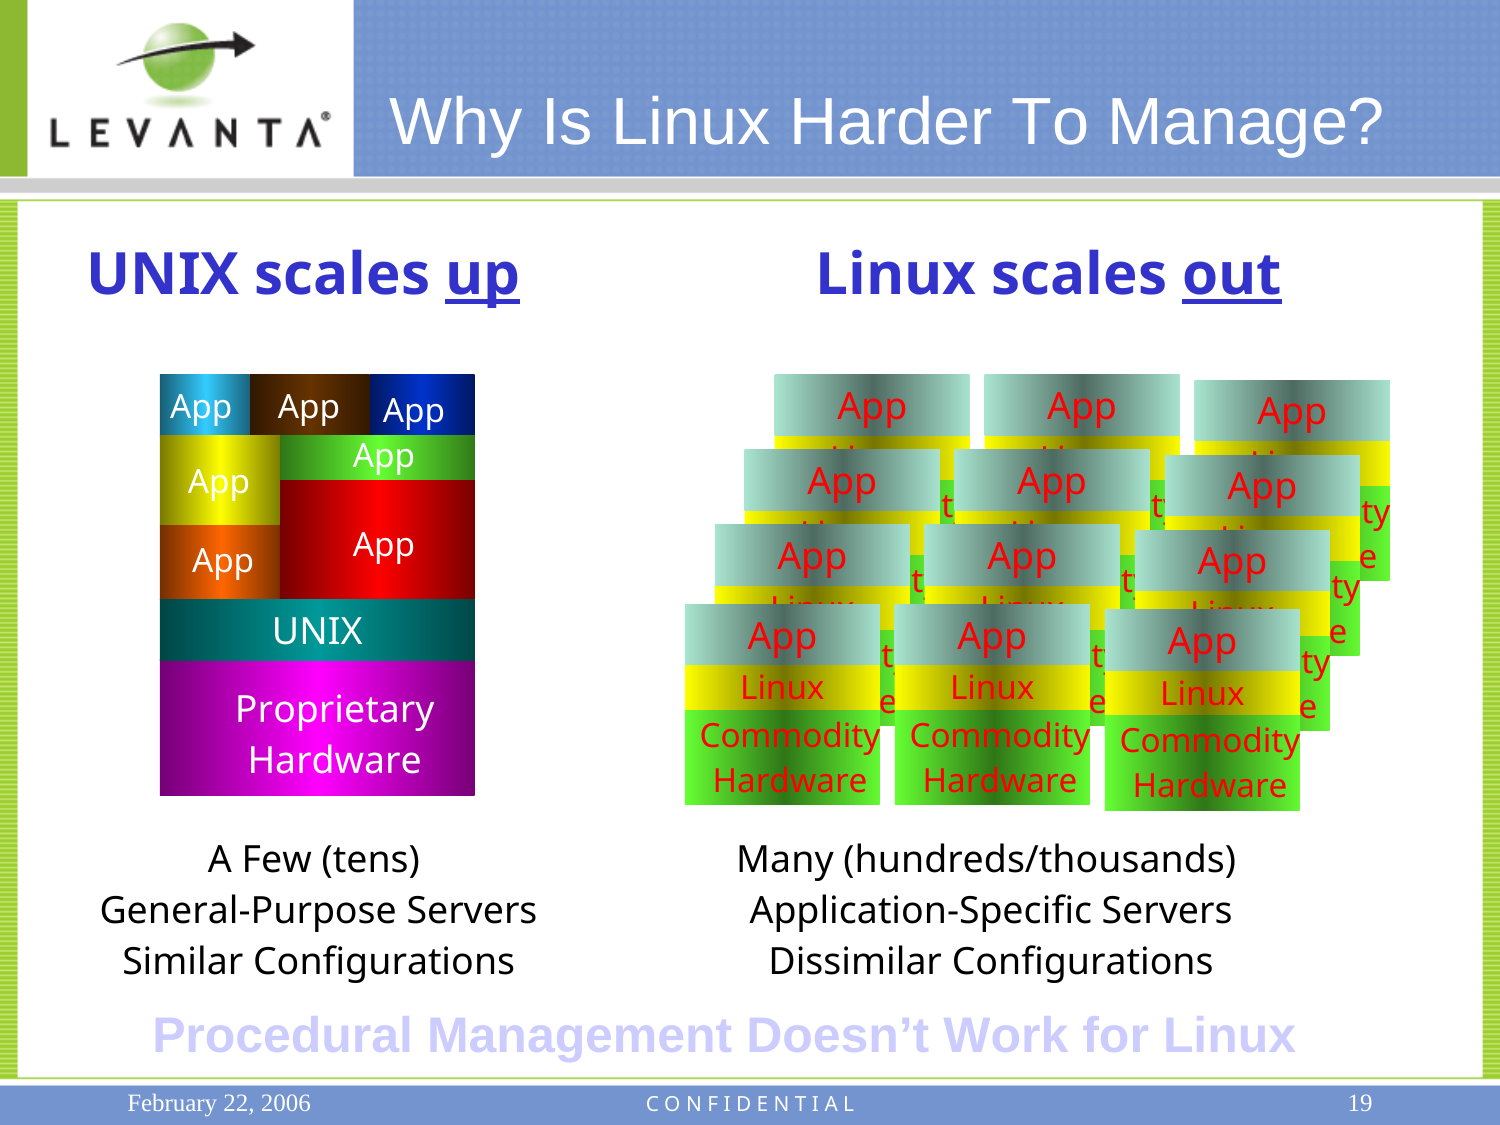

# Why Is Linux Harder To Manage?
UNIX scales up
Linux scales out
App
App
App
App
Linux
Commodity
Hardware
App
Linux
Commodity
Hardware
App
Linux
Commodity
Hardware
App
App
App
Linux
Commodity
Hardware
App
Linux
Commodity
Hardware
App
Linux
Commodity
Hardware
App
App
App
Linux
Commodity
Hardware
App
Linux
Commodity
Hardware
App
Linux
Commodity
Hardware
UNIX
App
App
Linux
Commodity
Hardware
App
Linux
Commodity
Hardware
Proprietary
Hardware
Linux
Commodity
Hardware
A Few (tens)
General-Purpose Servers
Similar Configurations
Many (hundreds/thousands)
Application-Specific Servers
Dissimilar Configurations
Procedural Management Doesn’t Work for Linux